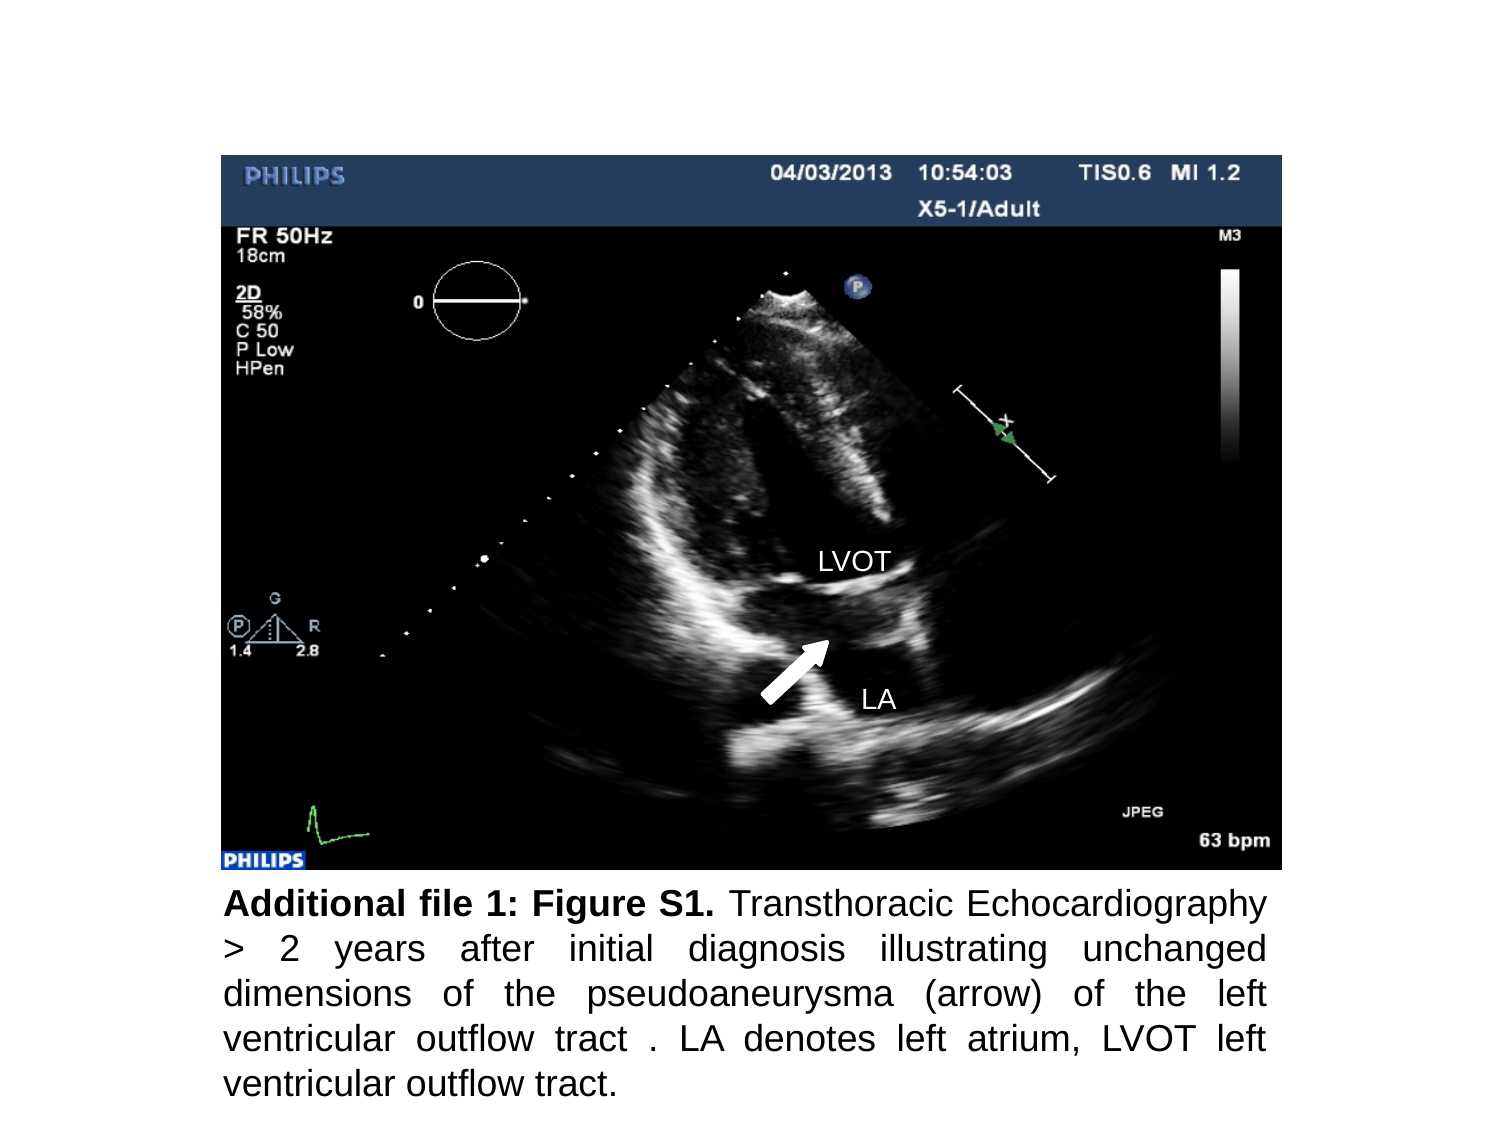

LVOT
LA
Additional file 1: Figure S1. Transthoracic Echocardiography > 2 years after initial diagnosis illustrating unchanged dimensions of the pseudoaneurysma (arrow) of the left ventricular outflow tract . LA denotes left atrium, LVOT left ventricular outflow tract.